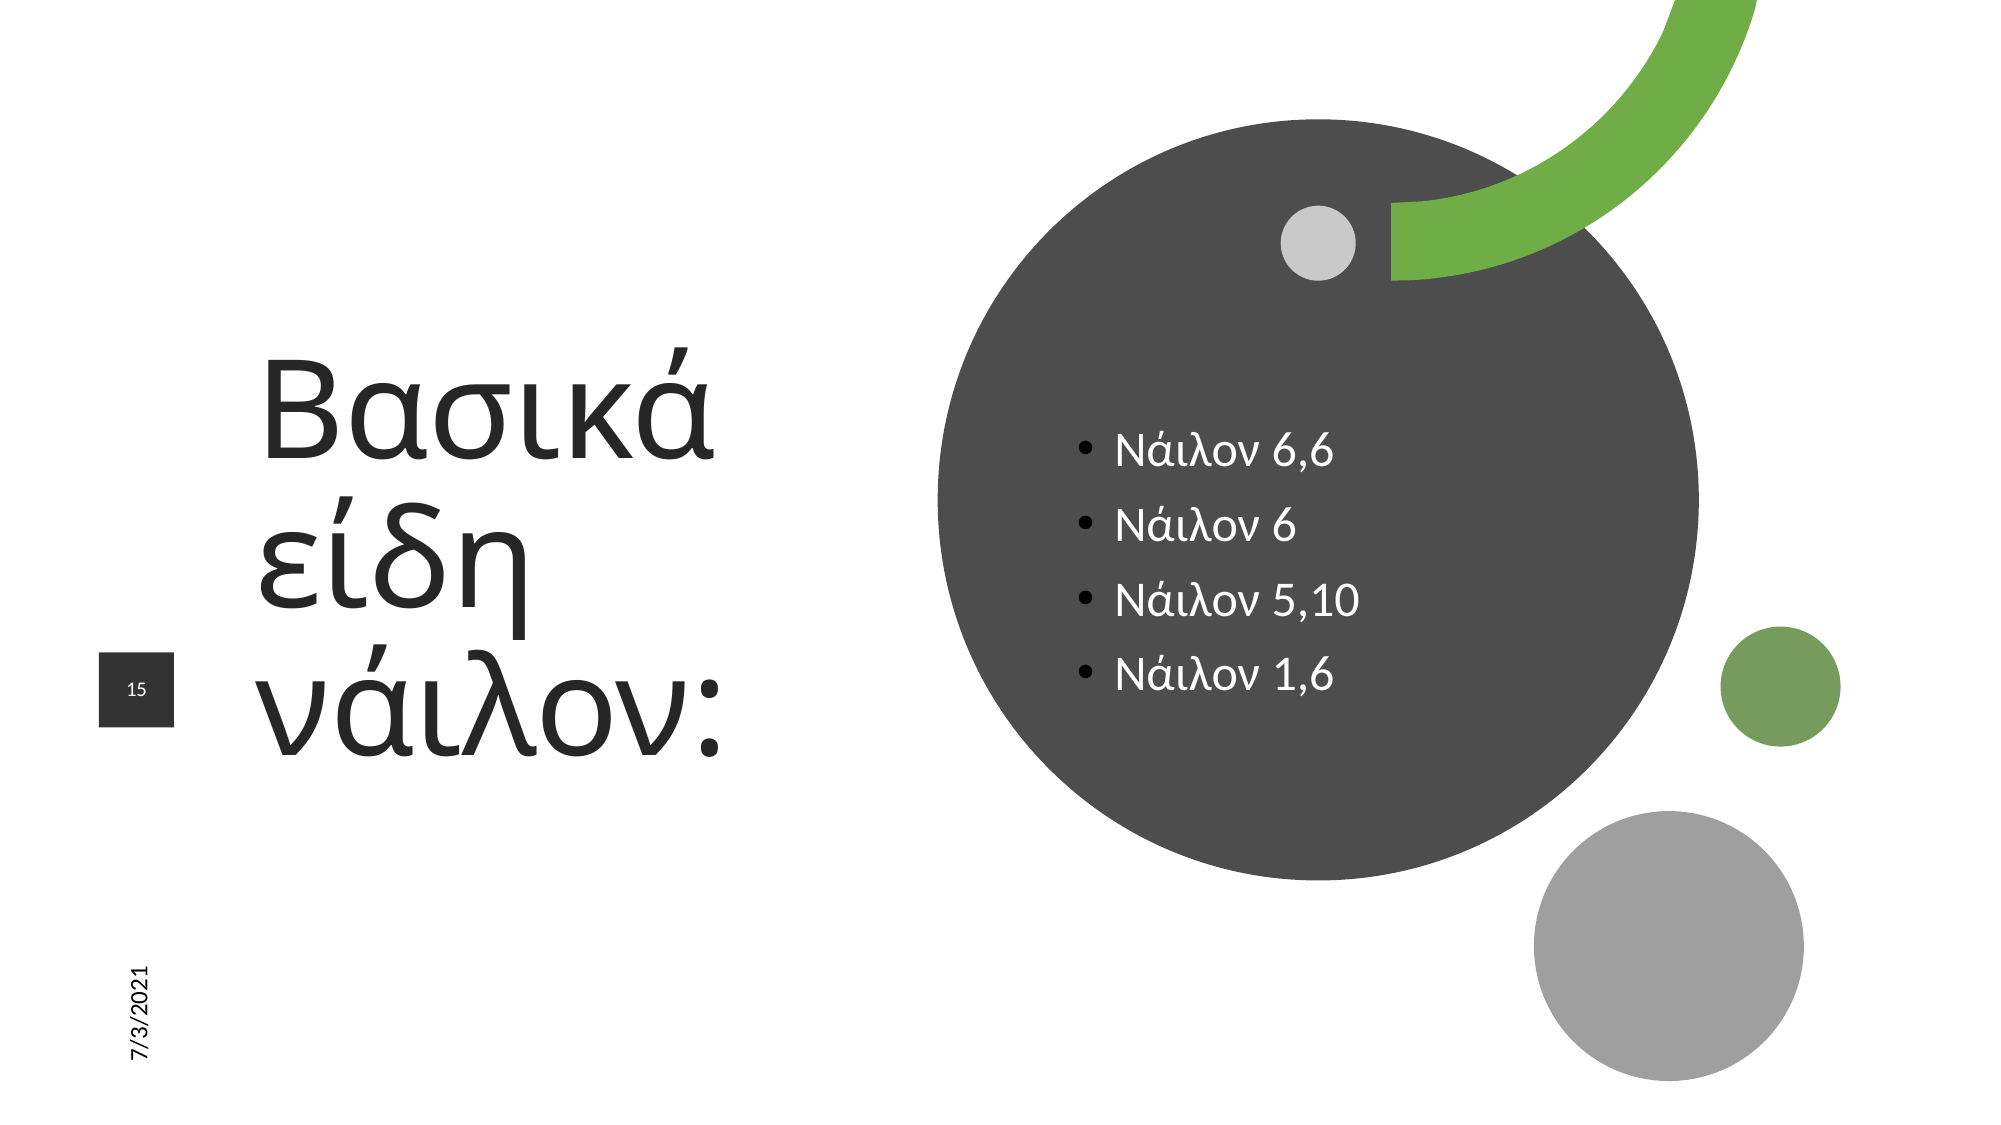

# Βασικά είδη νάιλον:
Νάιλον 6,6
Νάιλον 6
Νάιλον 5,10
Νάιλον 1,6
7/3/2021